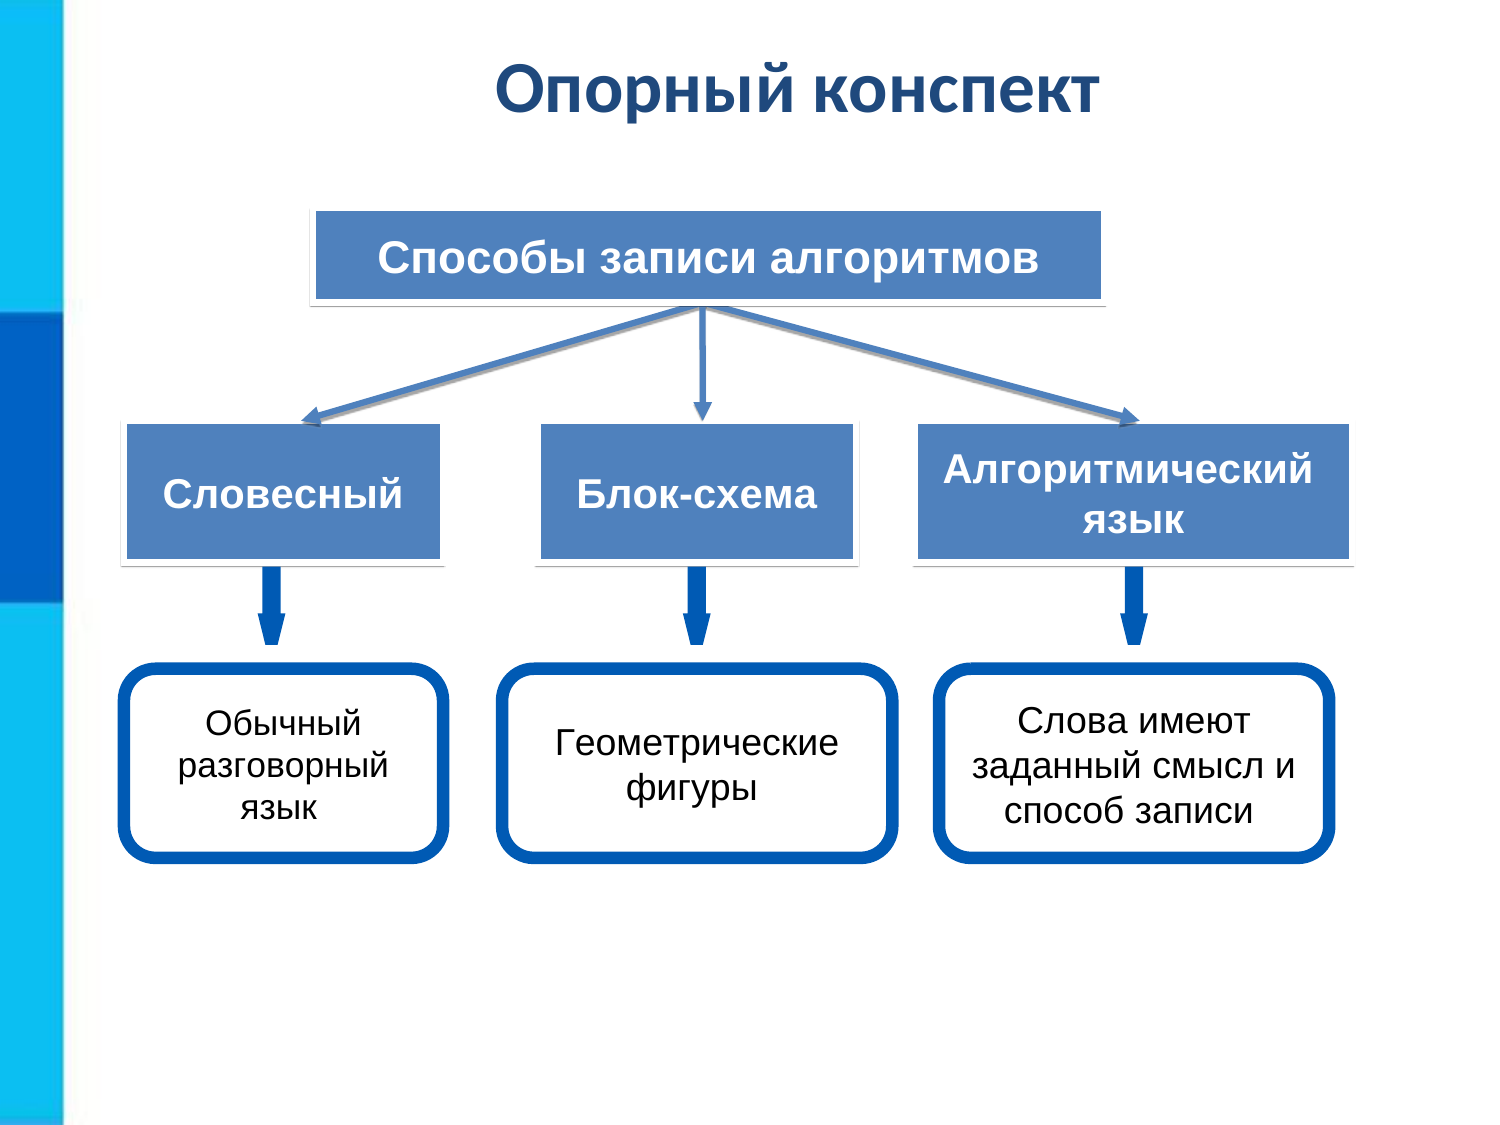

Опорный конспект
Способы записи алгоритмов
Словесный
Блок-схема
Алгоритмический
язык
Обычный
разговорный
язык
Геометрические
фигуры
Слова имеют
заданный смысл и
способ записи